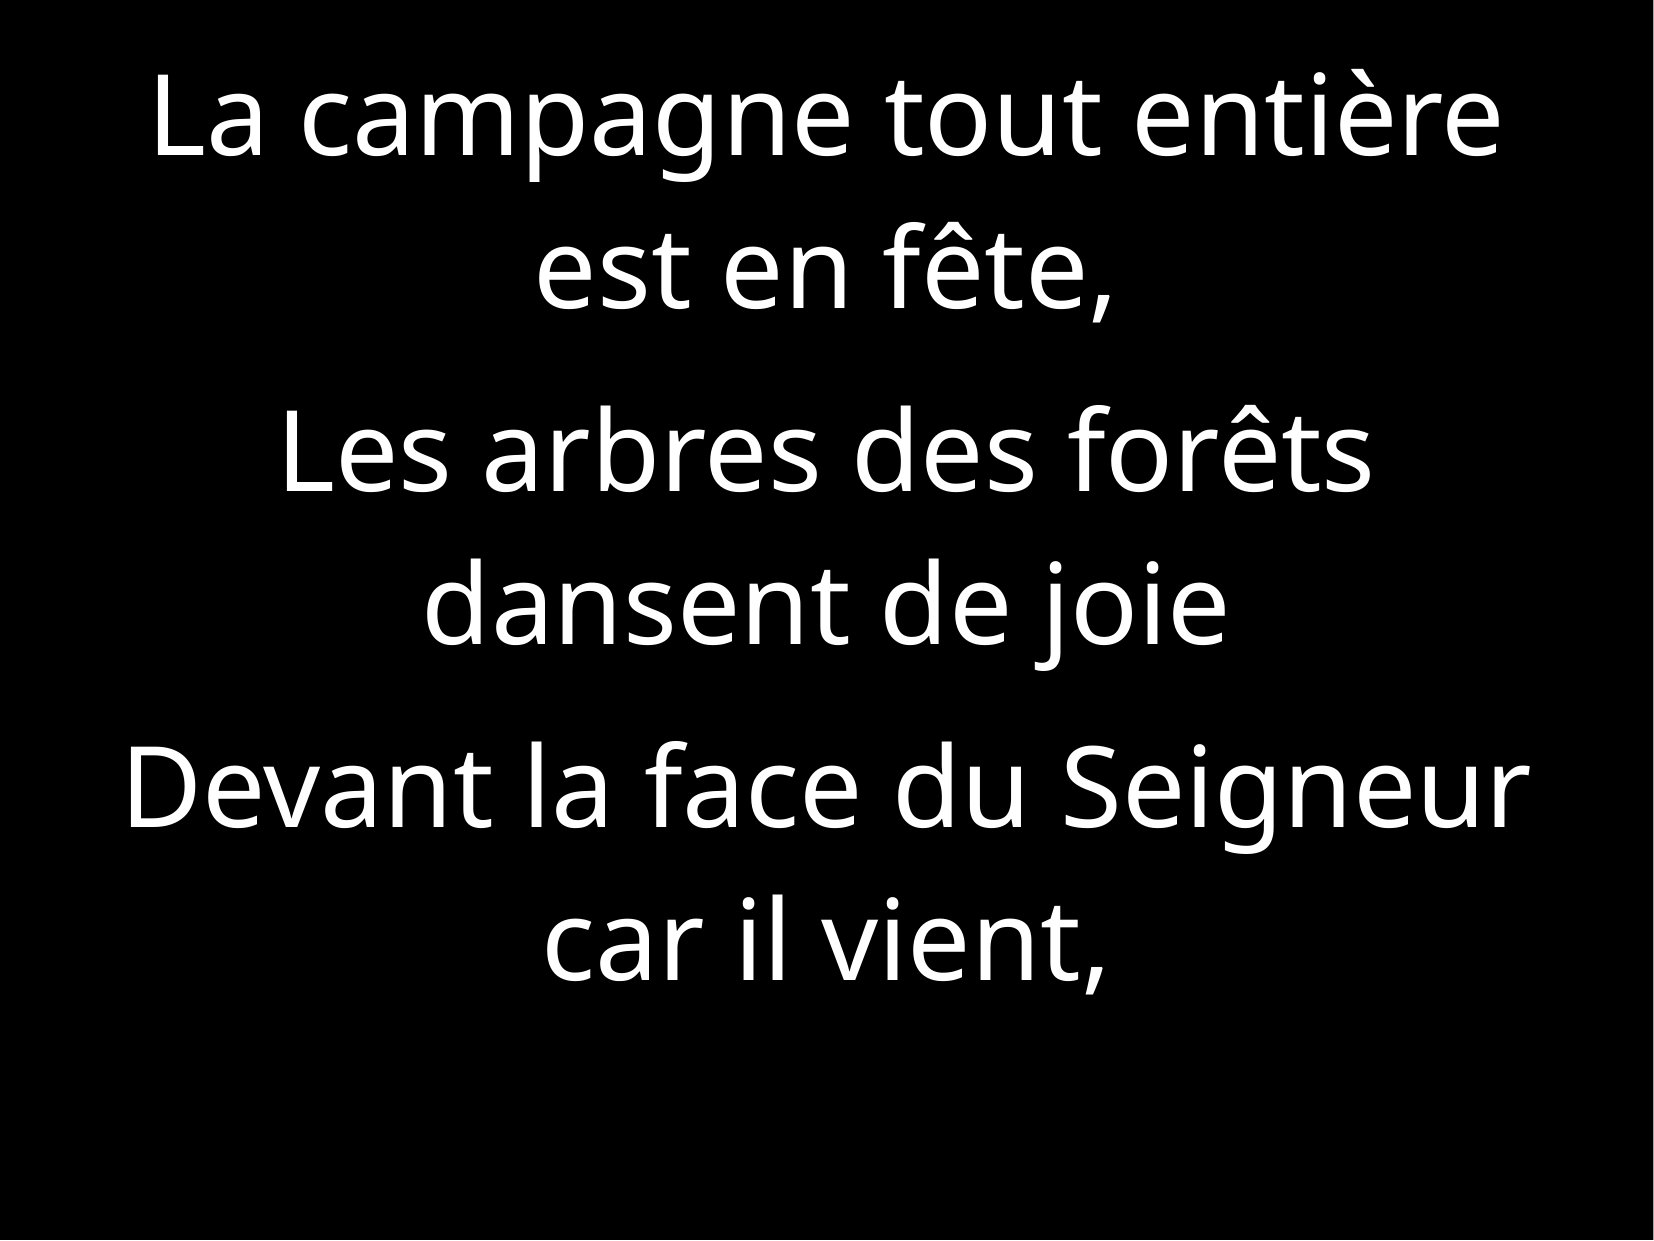

# La campagne tout entière est en fête,
Les arbres des forêts dansent de joie
Devant la face du Seigneur car il vient,